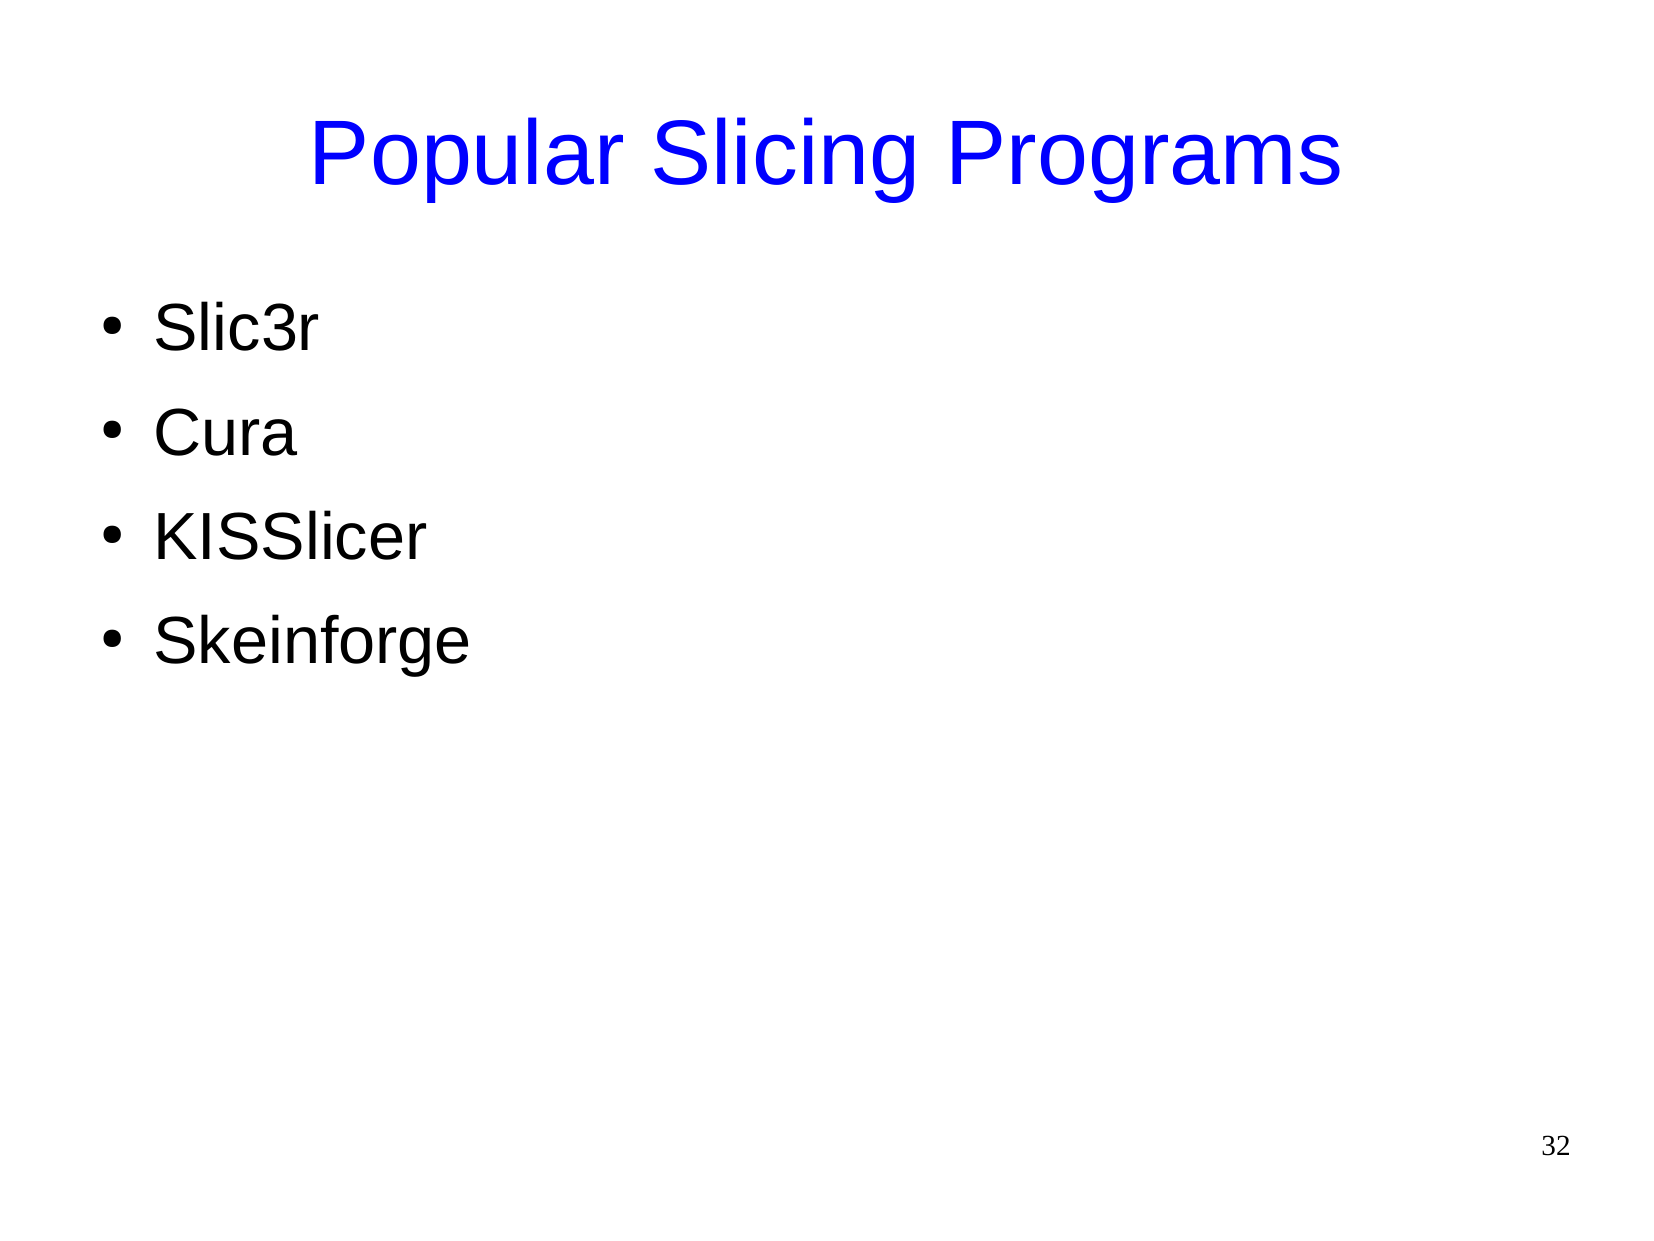

# Popular Slicing Programs
Slic3r
Cura
KISSlicer
Skeinforge
32